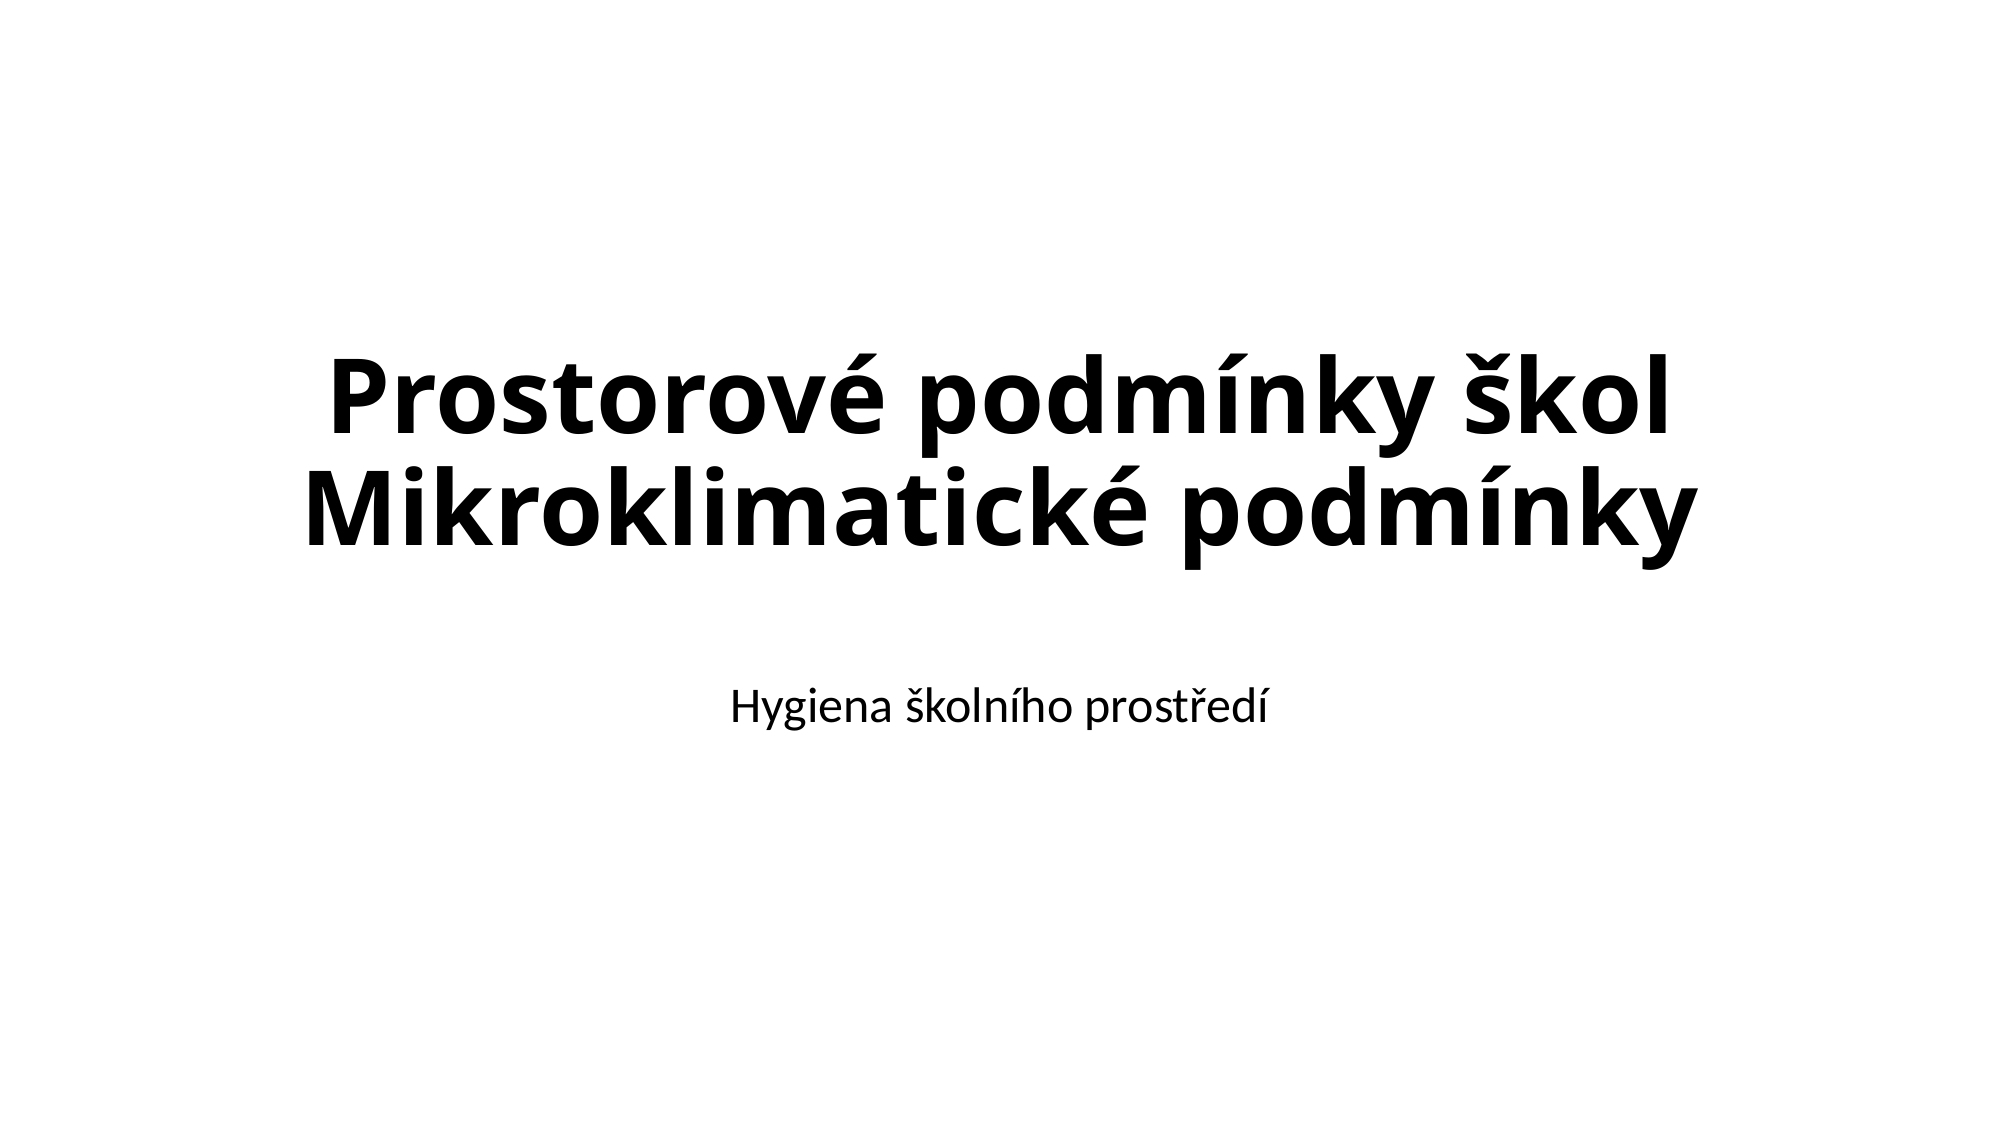

# Prostorové podmínky škol Mikroklimatické podmínky
Hygiena školního prostředí